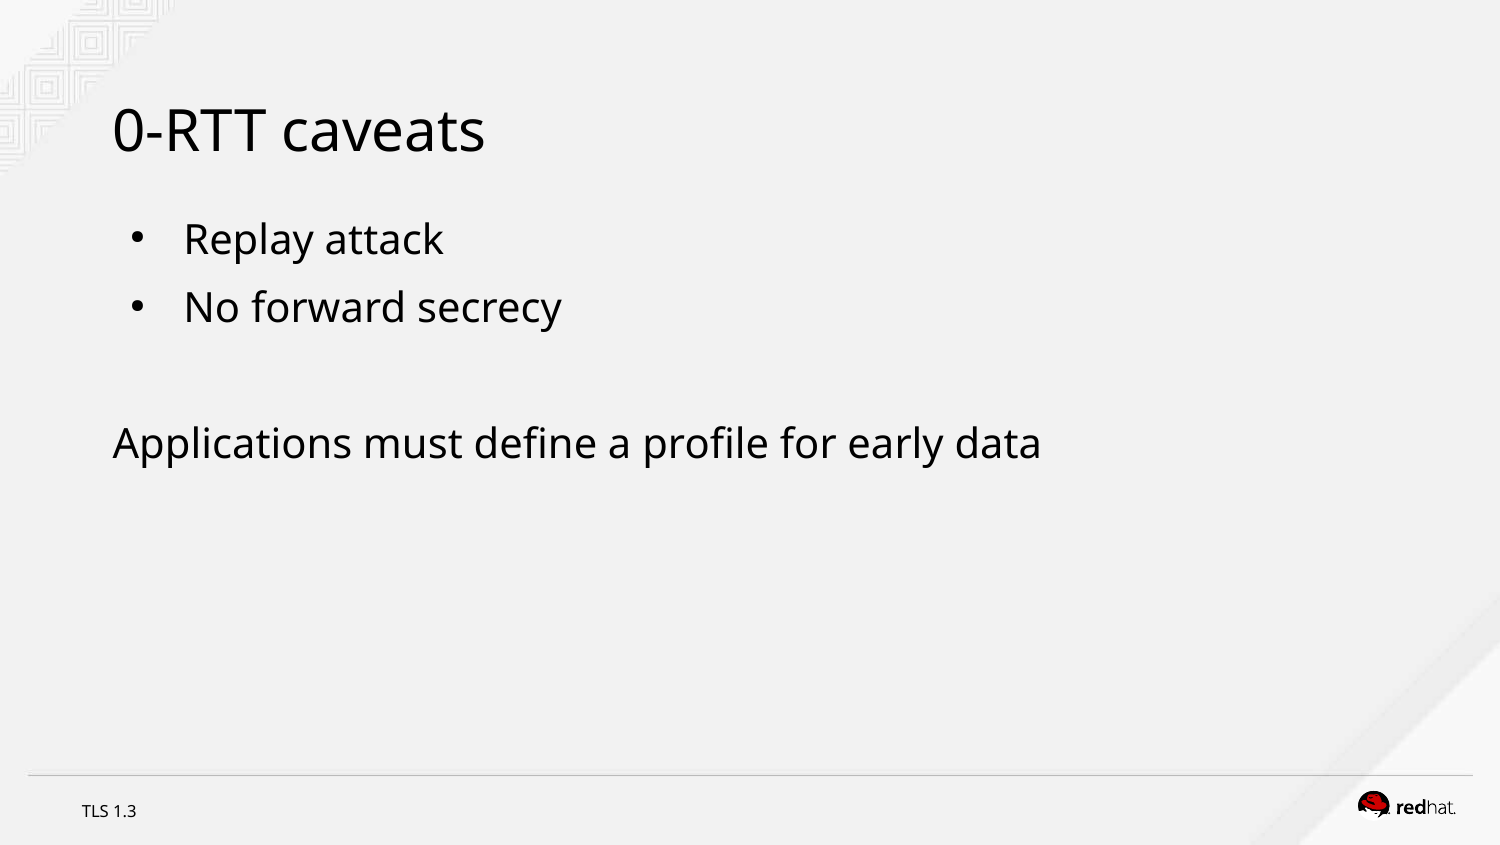

# 0-RTT caveats
Replay attack
No forward secrecy
Applications must define a profile for early data
TLS 1.3